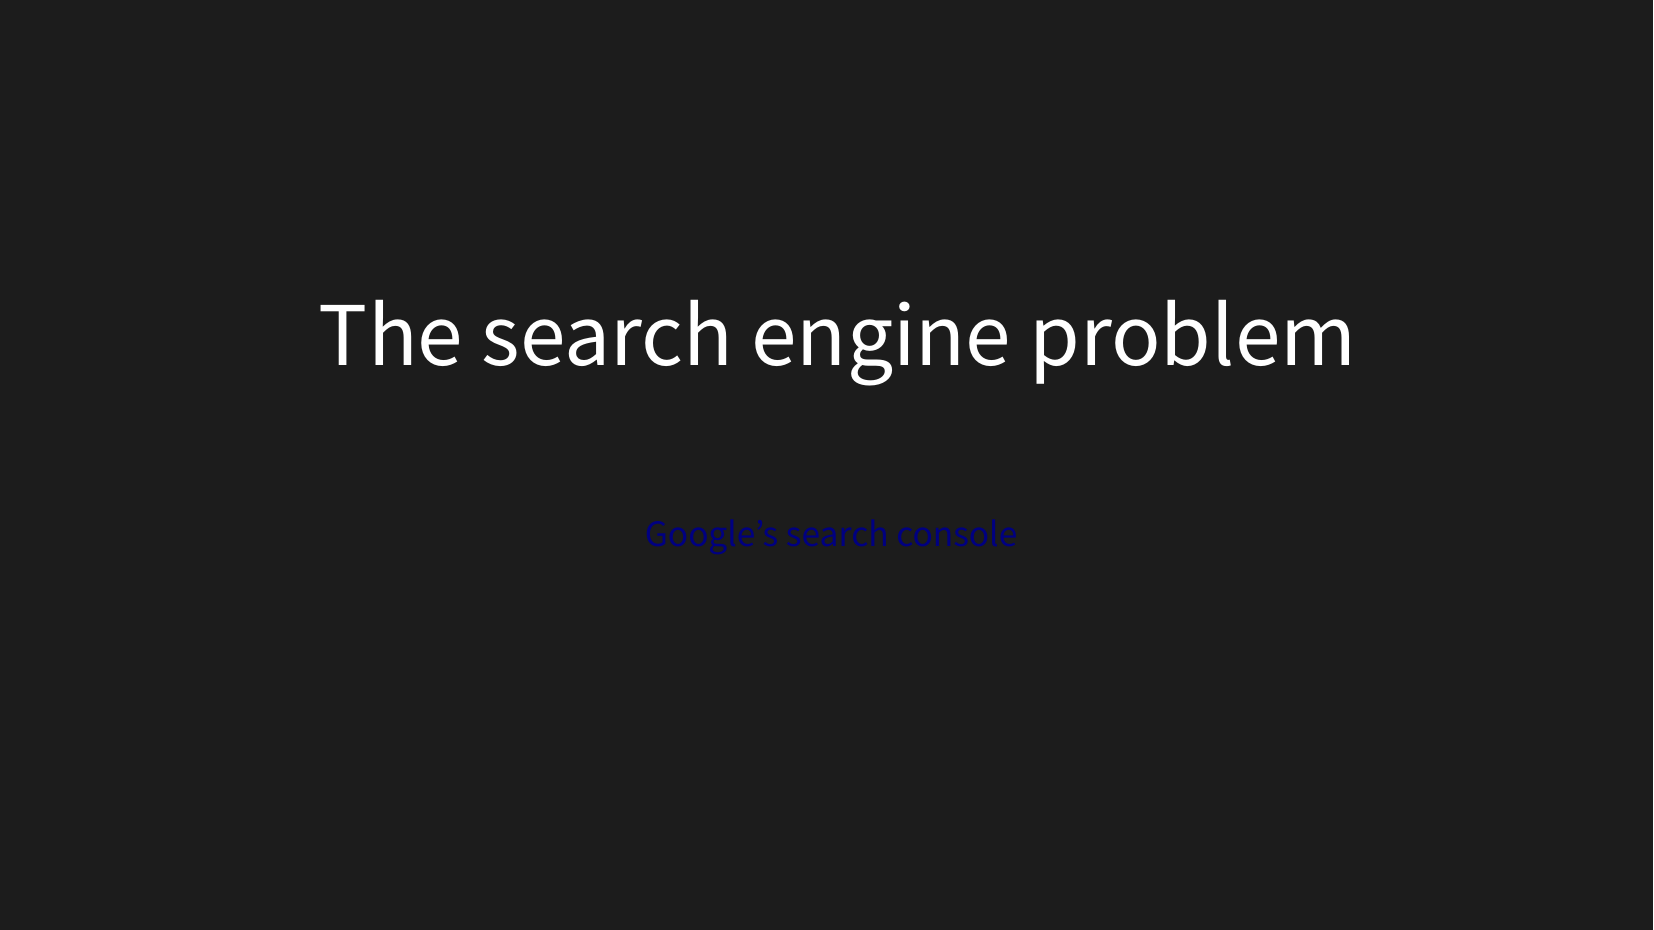

# The search engine problem
Google’s search console